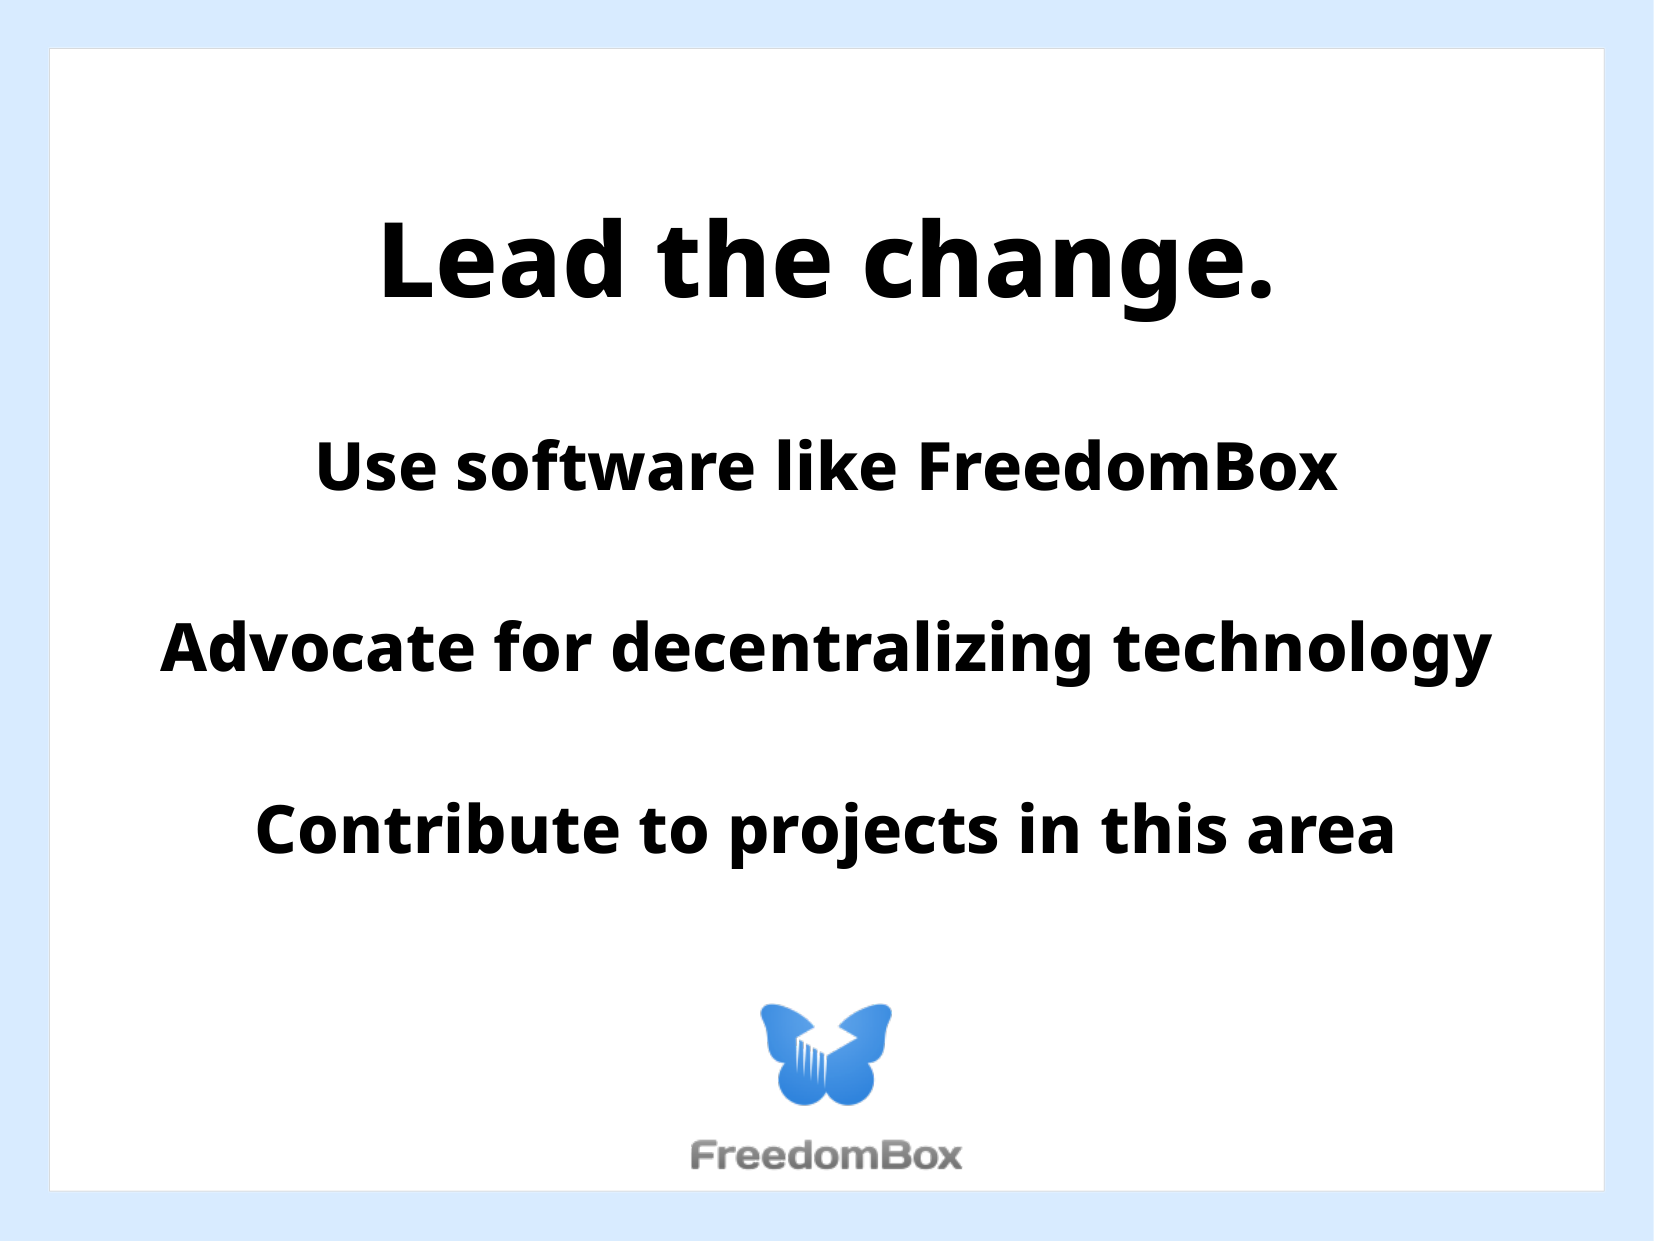

# Lead the change.
Use software like FreedomBox
Advocate for decentralizing technology
Contribute to projects in this area